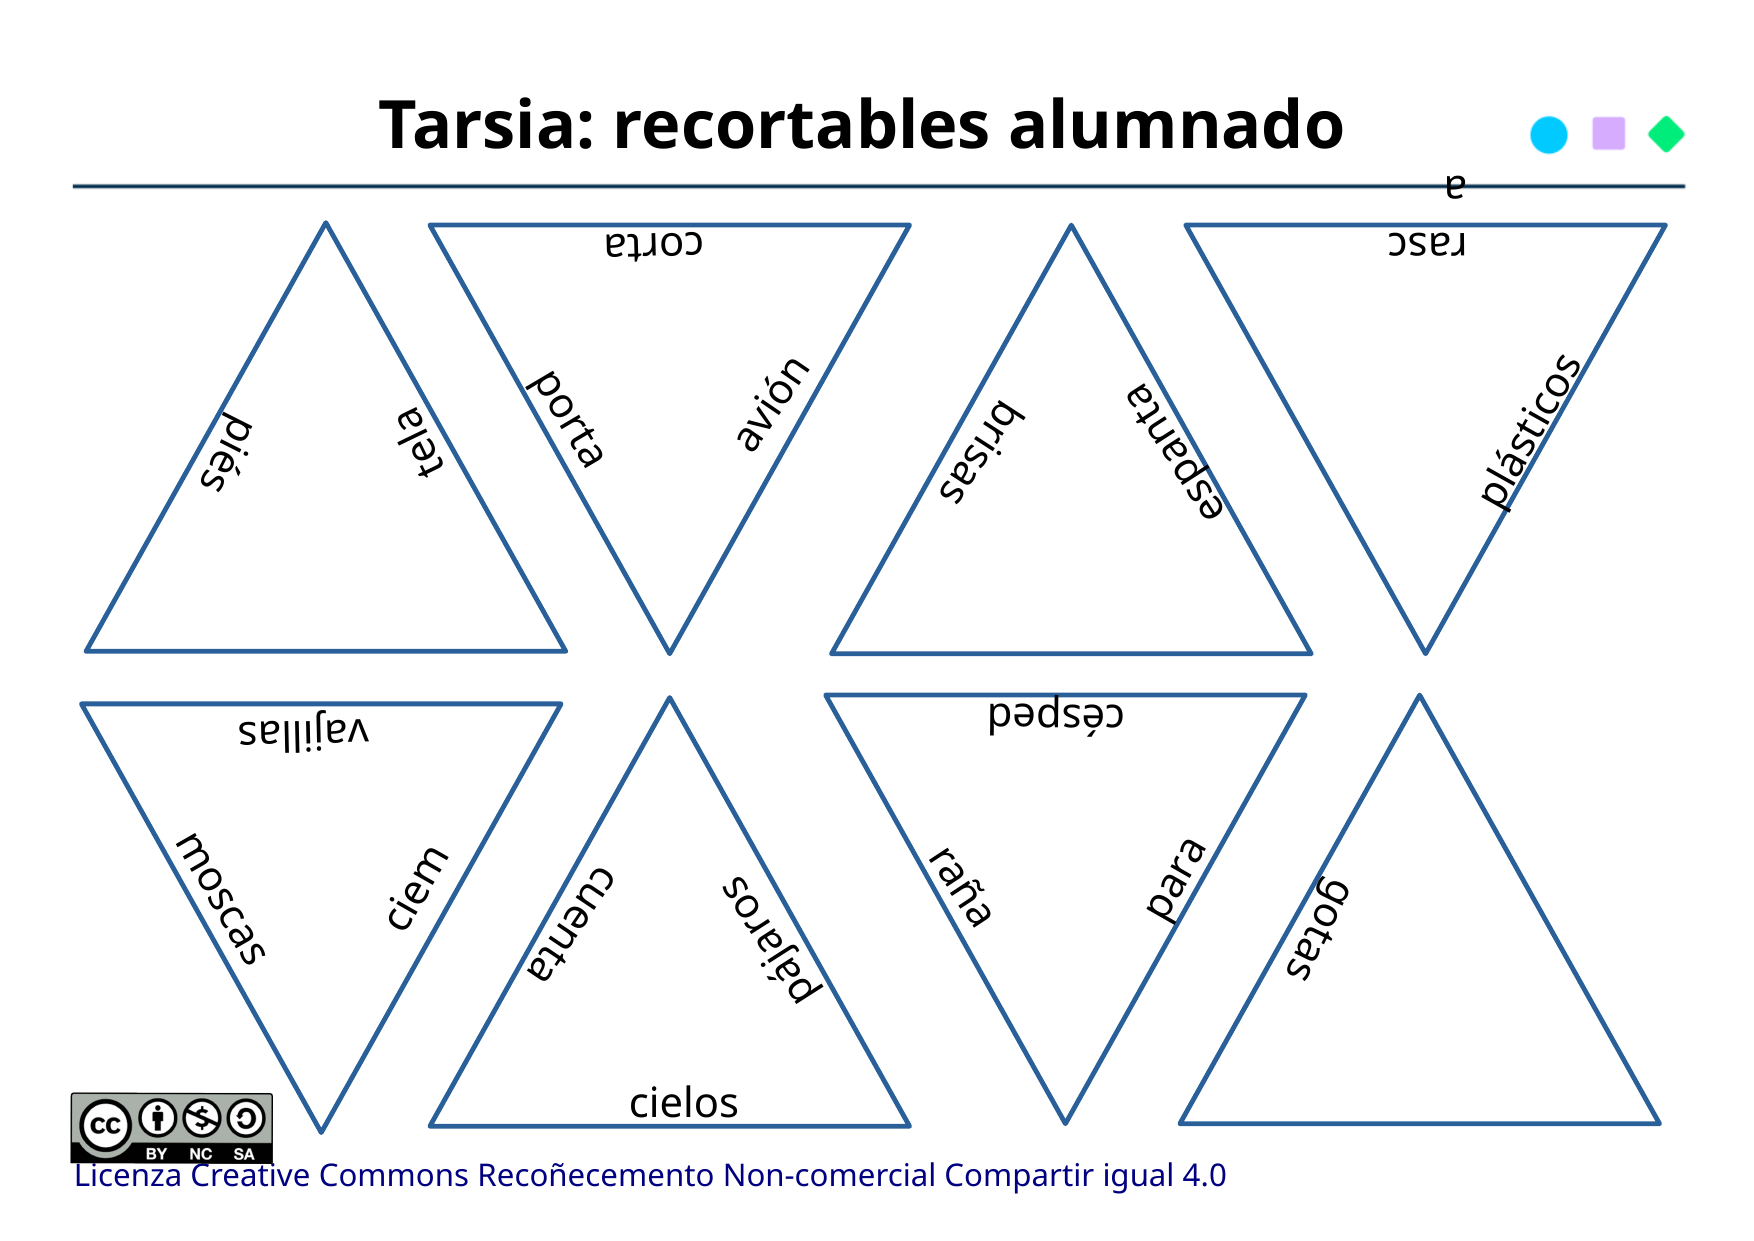

# Tarsia: recortables alumnado
rasca
corta
avión
tela
plásticos
espanta
porta
brisas
piés
césped
vajillas
para
ciem
moscas
raña
pájaros
cuenta
gotas
cielos
Licenza Creative Commons Recoñecemento Non-comercial Compartir igual 4.0